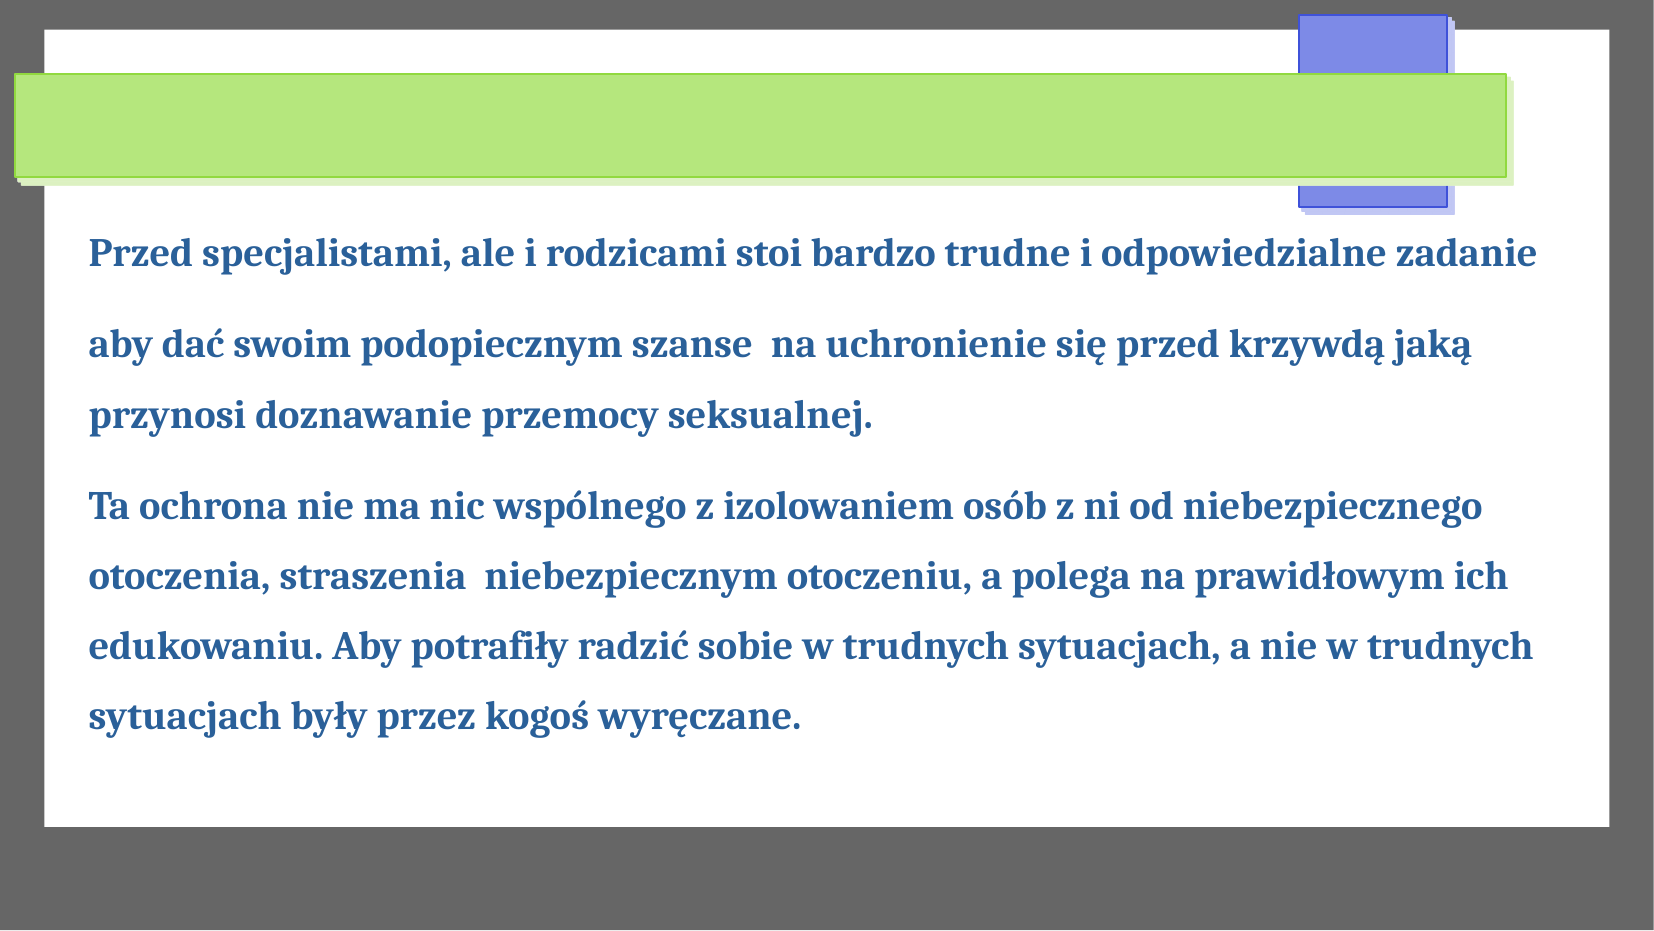

#
Przed specjalistami, ale i rodzicami stoi bardzo trudne i odpowiedzialne zadanie
aby dać swoim podopiecznym szanse na uchronienie się przed krzywdą jaką przynosi doznawanie przemocy seksualnej.
Ta ochrona nie ma nic wspólnego z izolowaniem osób z ni od niebezpiecznego otoczenia, straszenia niebezpiecznym otoczeniu, a polega na prawidłowym ich edukowaniu. Aby potrafiły radzić sobie w trudnych sytuacjach, a nie w trudnych sytuacjach były przez kogoś wyręczane.